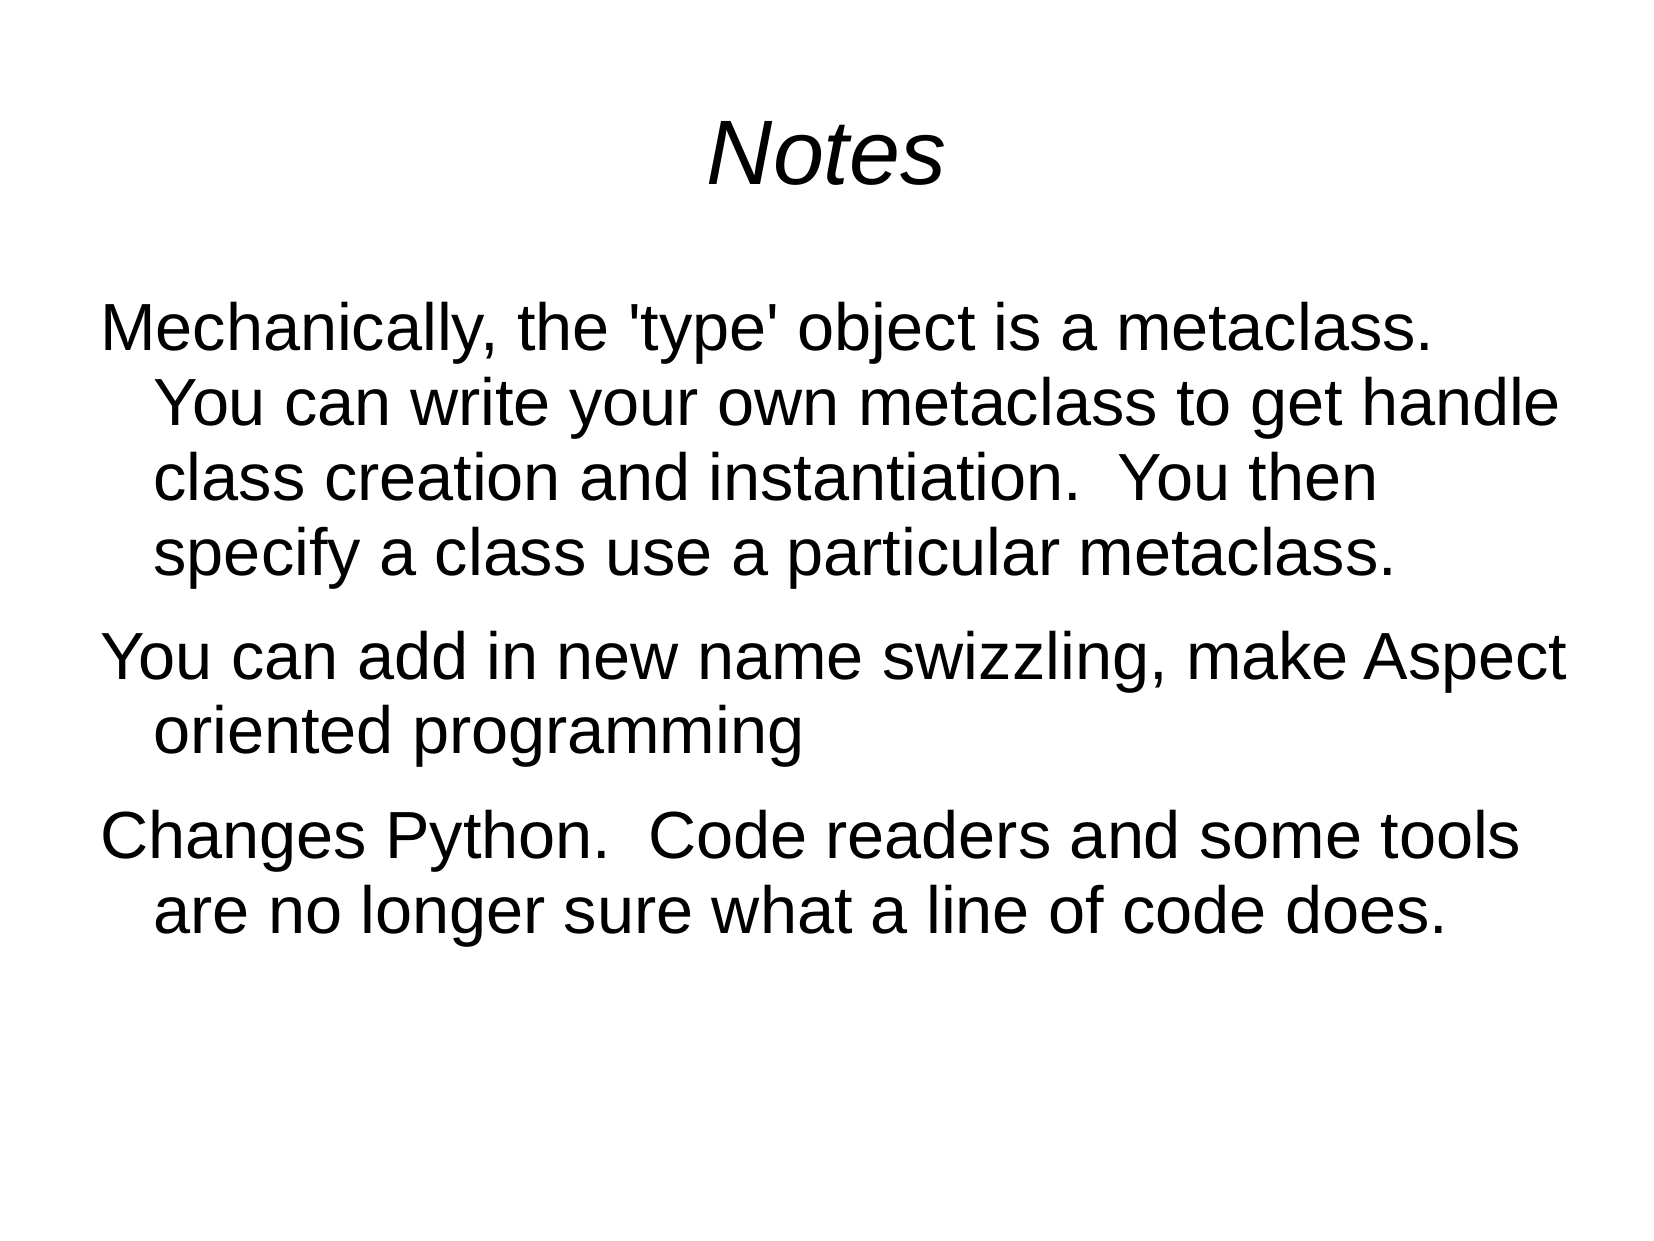

# Notes
Mechanically, the 'type' object is a metaclass. You can write your own metaclass to get handle class creation and instantiation. You then specify a class use a particular metaclass.
You can add in new name swizzling, make Aspect oriented programming
Changes Python. Code readers and some tools are no longer sure what a line of code does.